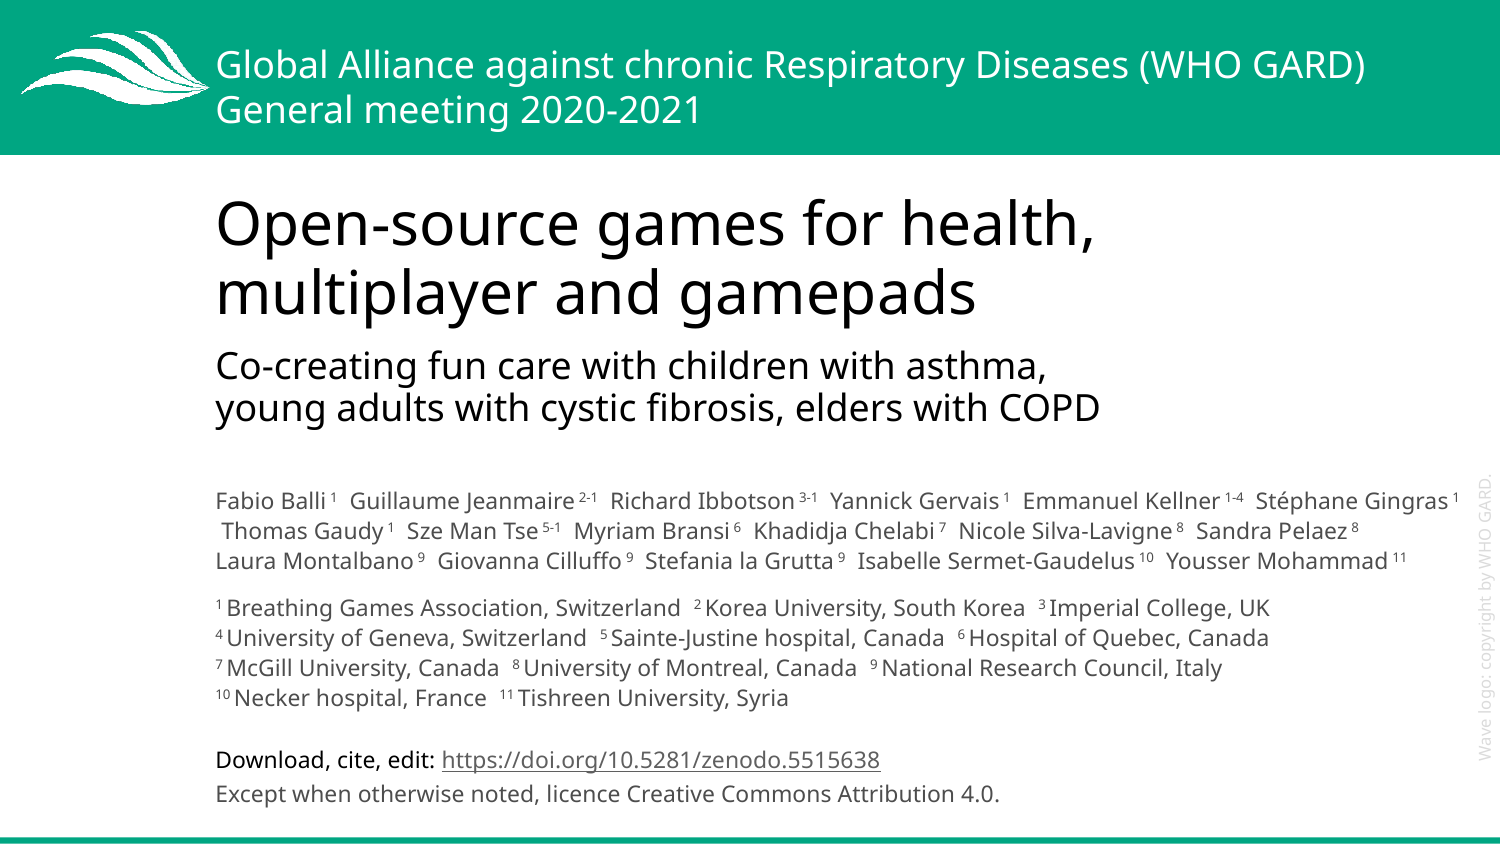

Global Alliance against chronic Respiratory Diseases (WHO GARD)
General meeting 2020-2021
Open-source games for health,
multiplayer and gamepads
Co-creating fun care with children with asthma,
young adults with cystic fibrosis, elders with COPD
Wave logo: copyright by WHO GARD.
Fabio Balli 1 Guillaume Jeanmaire 2-1 Richard Ibbotson 3-1 Yannick Gervais 1 Emmanuel Kellner 1-4 Stéphane Gingras 1 Thomas Gaudy 1 Sze Man Tse 5-1 Myriam Bransi 6 Khadidja Chelabi 7 Nicole Silva-Lavigne 8 Sandra Pelaez 8
Laura Montalbano 9 Giovanna Cilluffo 9 Stefania la Grutta 9 Isabelle Sermet-Gaudelus 10 Yousser Mohammad 11
1 Breathing Games Association, Switzerland 2 Korea University, South Korea 3 Imperial College, UK
4 University of Geneva, Switzerland 5 Sainte-Justine hospital, Canada 6 Hospital of Quebec, Canada
7 McGill University, Canada 8 University of Montreal, Canada 9 National Research Council, Italy
10 Necker hospital, France 11 Tishreen University, Syria
Download, cite, edit: https://doi.org/10.5281/zenodo.5515638
Except when otherwise noted, licence Creative Commons Attribution 4.0.